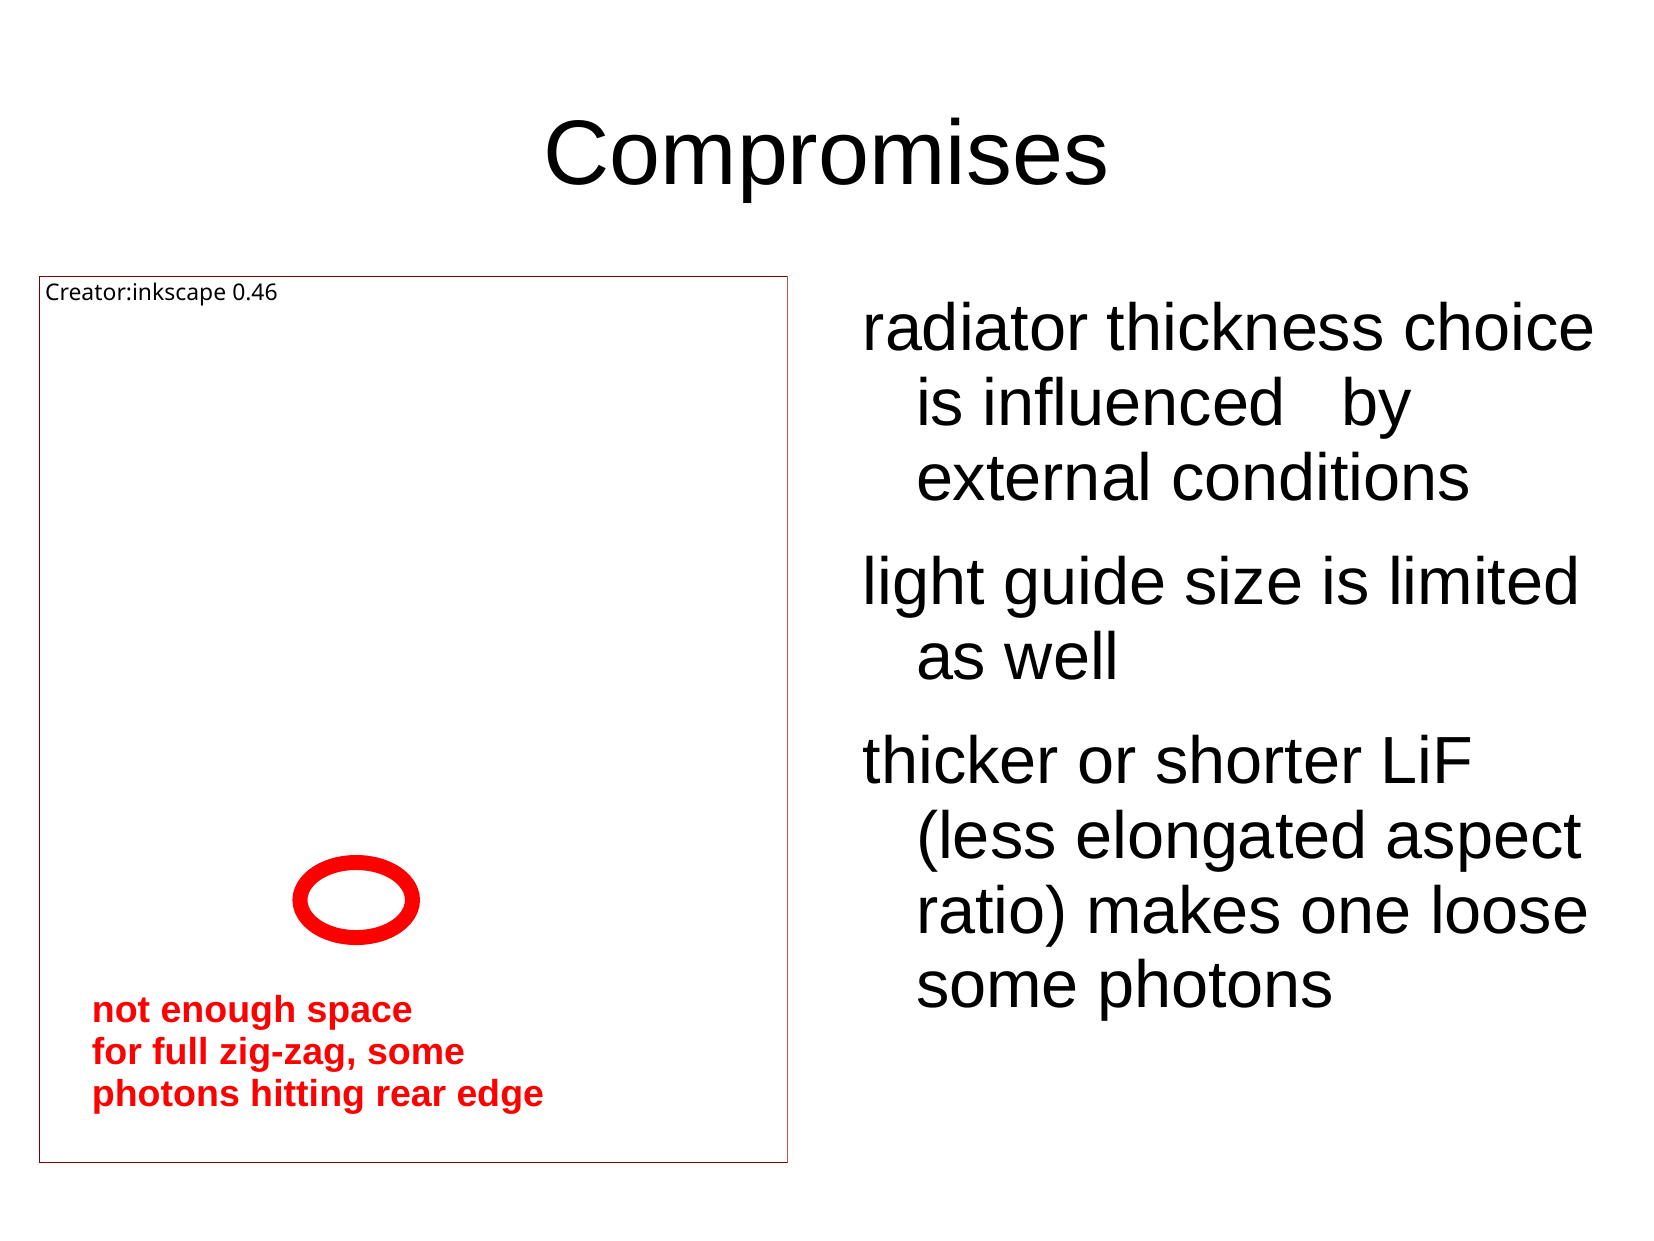

# Compromises
radiator thickness choice is influenced by external conditions
light guide size is limited as well
thicker or shorter LiF (less elongated aspect ratio) makes one loose some photons
not enough space
for full zig-zag, some
photons hitting rear edge